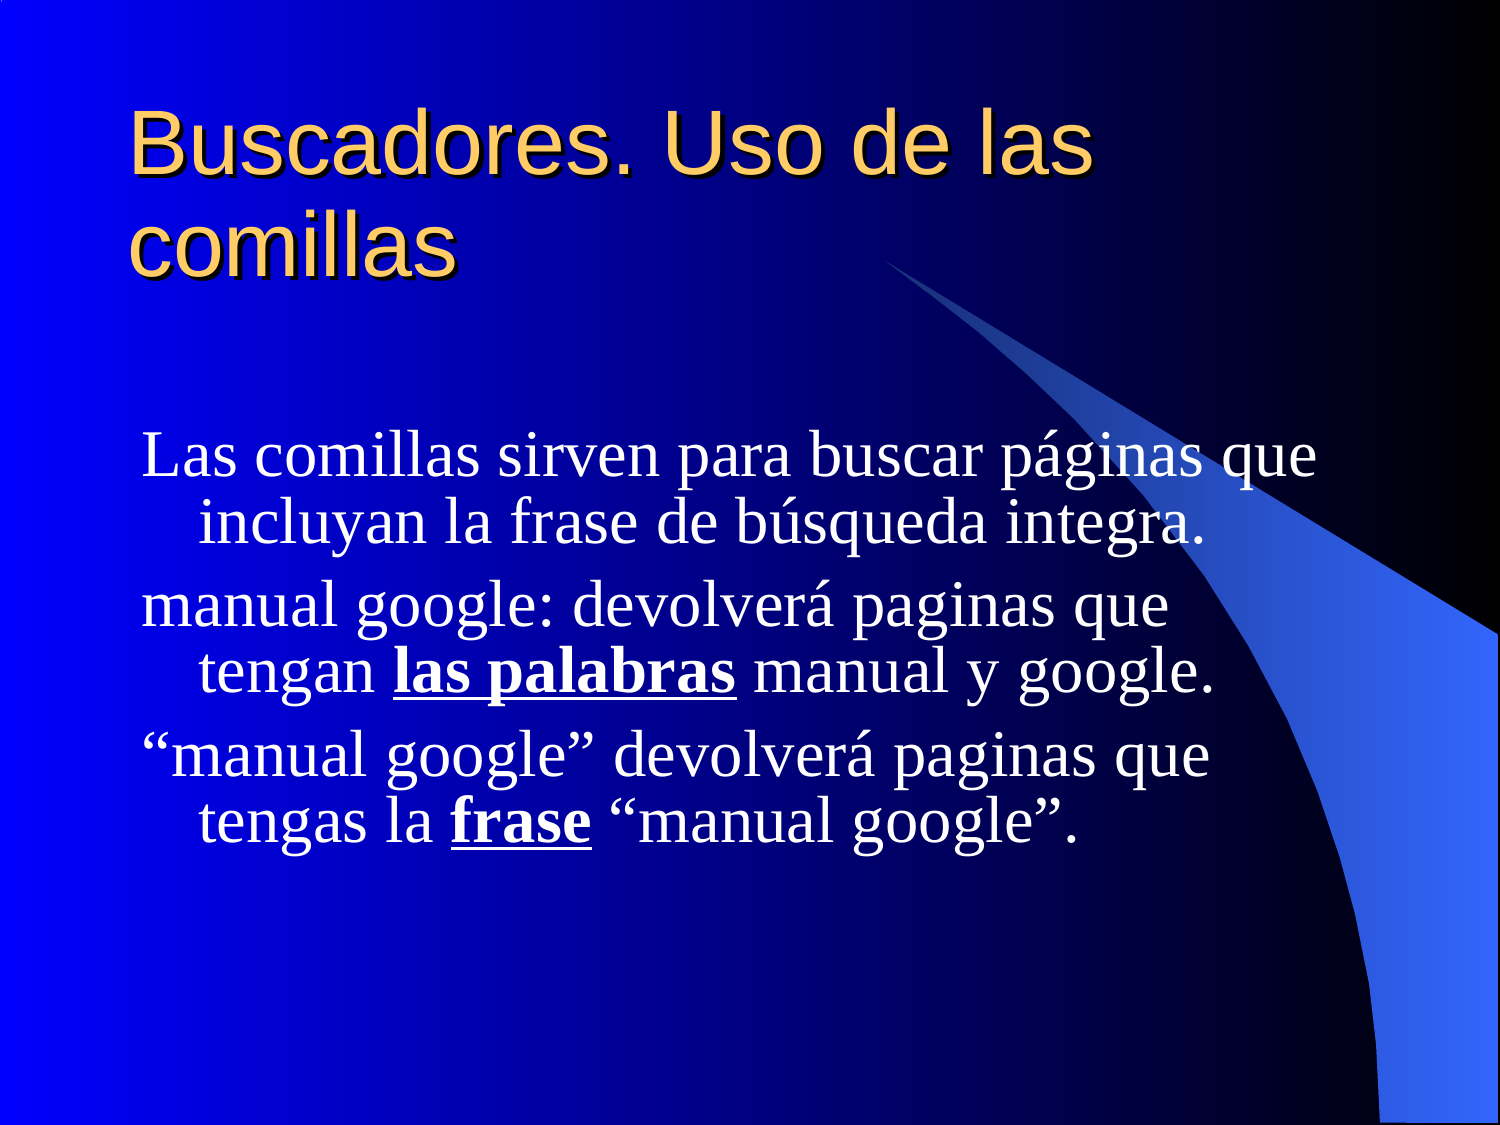

# Buscadores. Uso de las comillas
Las comillas sirven para buscar páginas que incluyan la frase de búsqueda integra.
manual google: devolverá paginas que tengan las palabras manual y google.
“manual google” devolverá paginas que tengas la frase “manual google”.